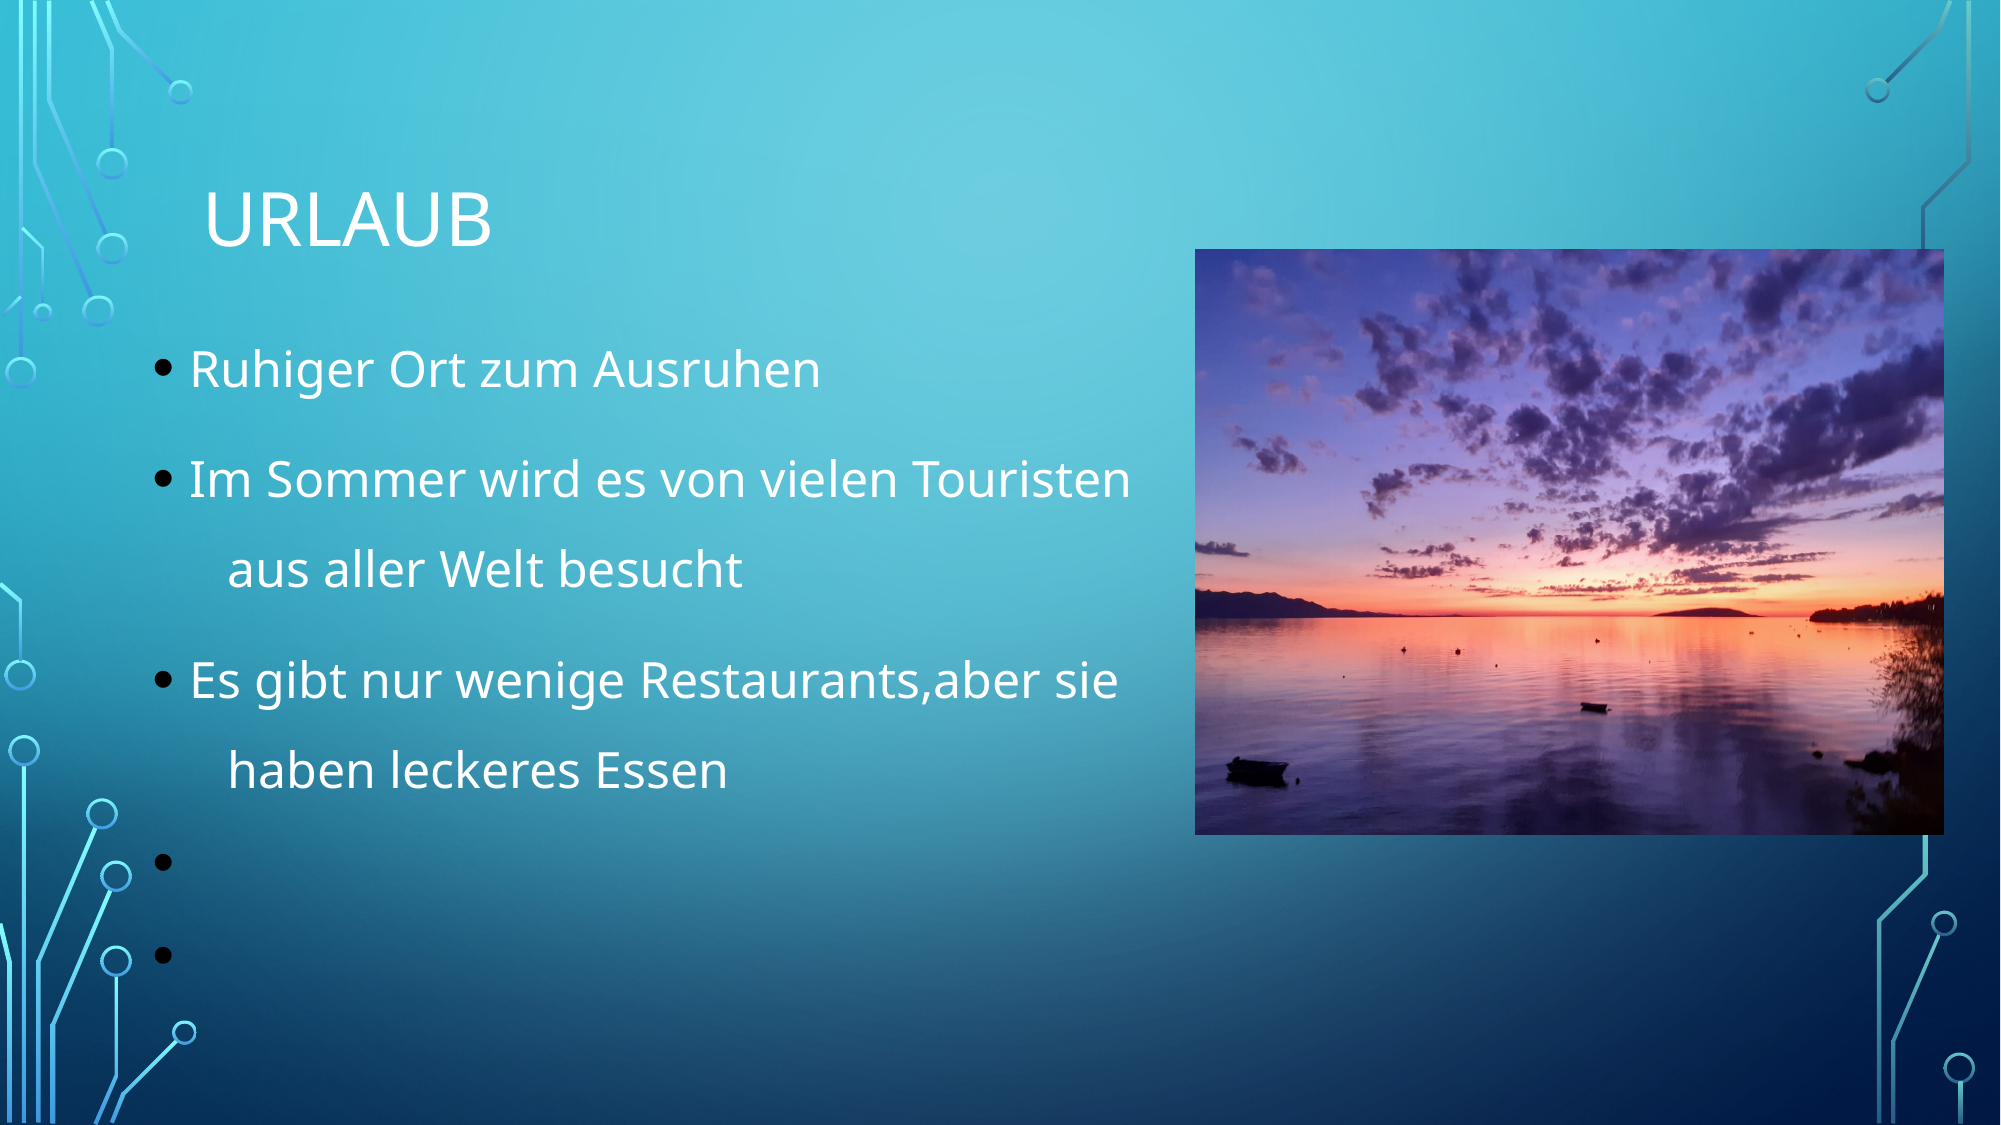

# Urlaub
Ruhiger Ort zum Ausruhen
Im Sommer wird es von vielen Touristen aus aller Welt besucht
Es gibt nur wenige Restaurants,aber sie haben leckeres Essen